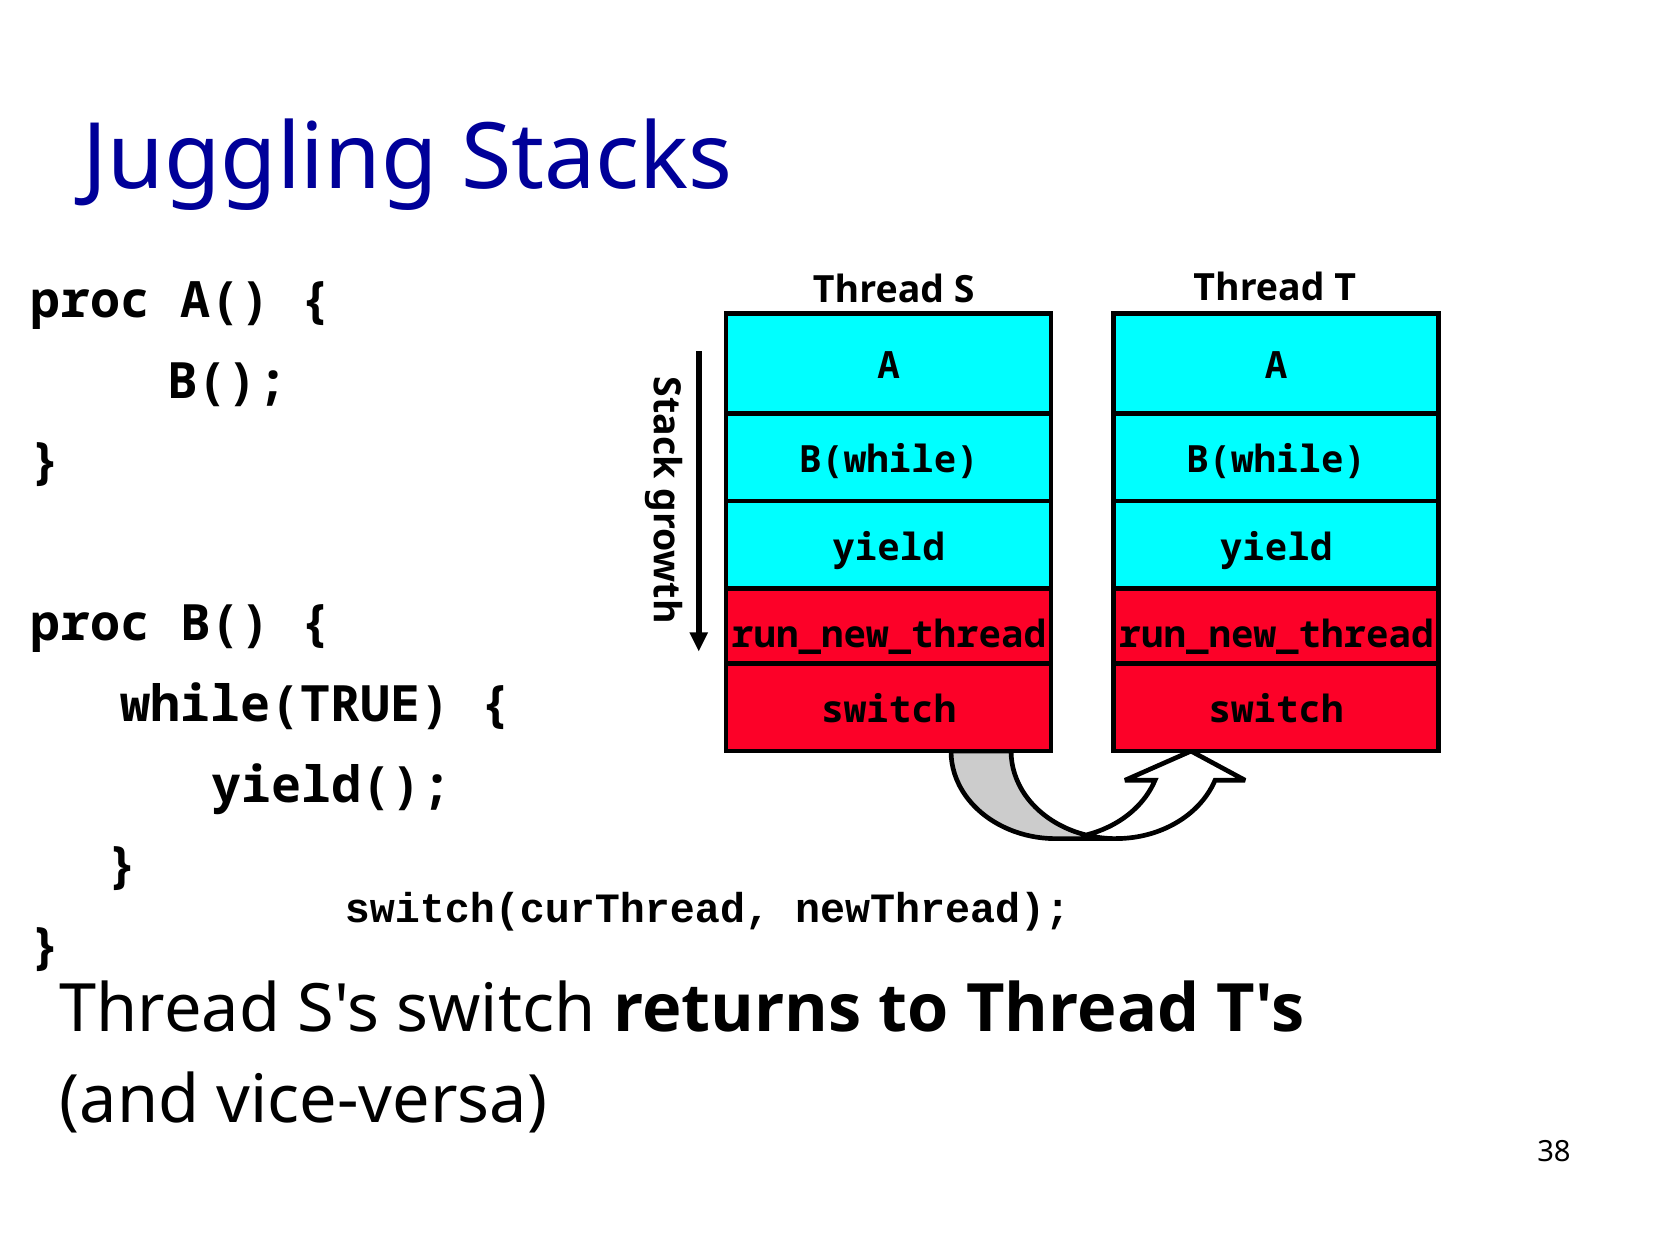

# Juggling Stacks
Thread T
A
B(while)
yield
run_new_thread
switch
proc A() {
	 B();
}
proc B() {
 while(TRUE) {
		 yield();
	 }
}
Thread S
A
Stack growth
B(while)
yield
run_new_thread
switch
switch(curThread, newThread);
Thread S's switch returns to Thread T's
(and vice-versa)
38